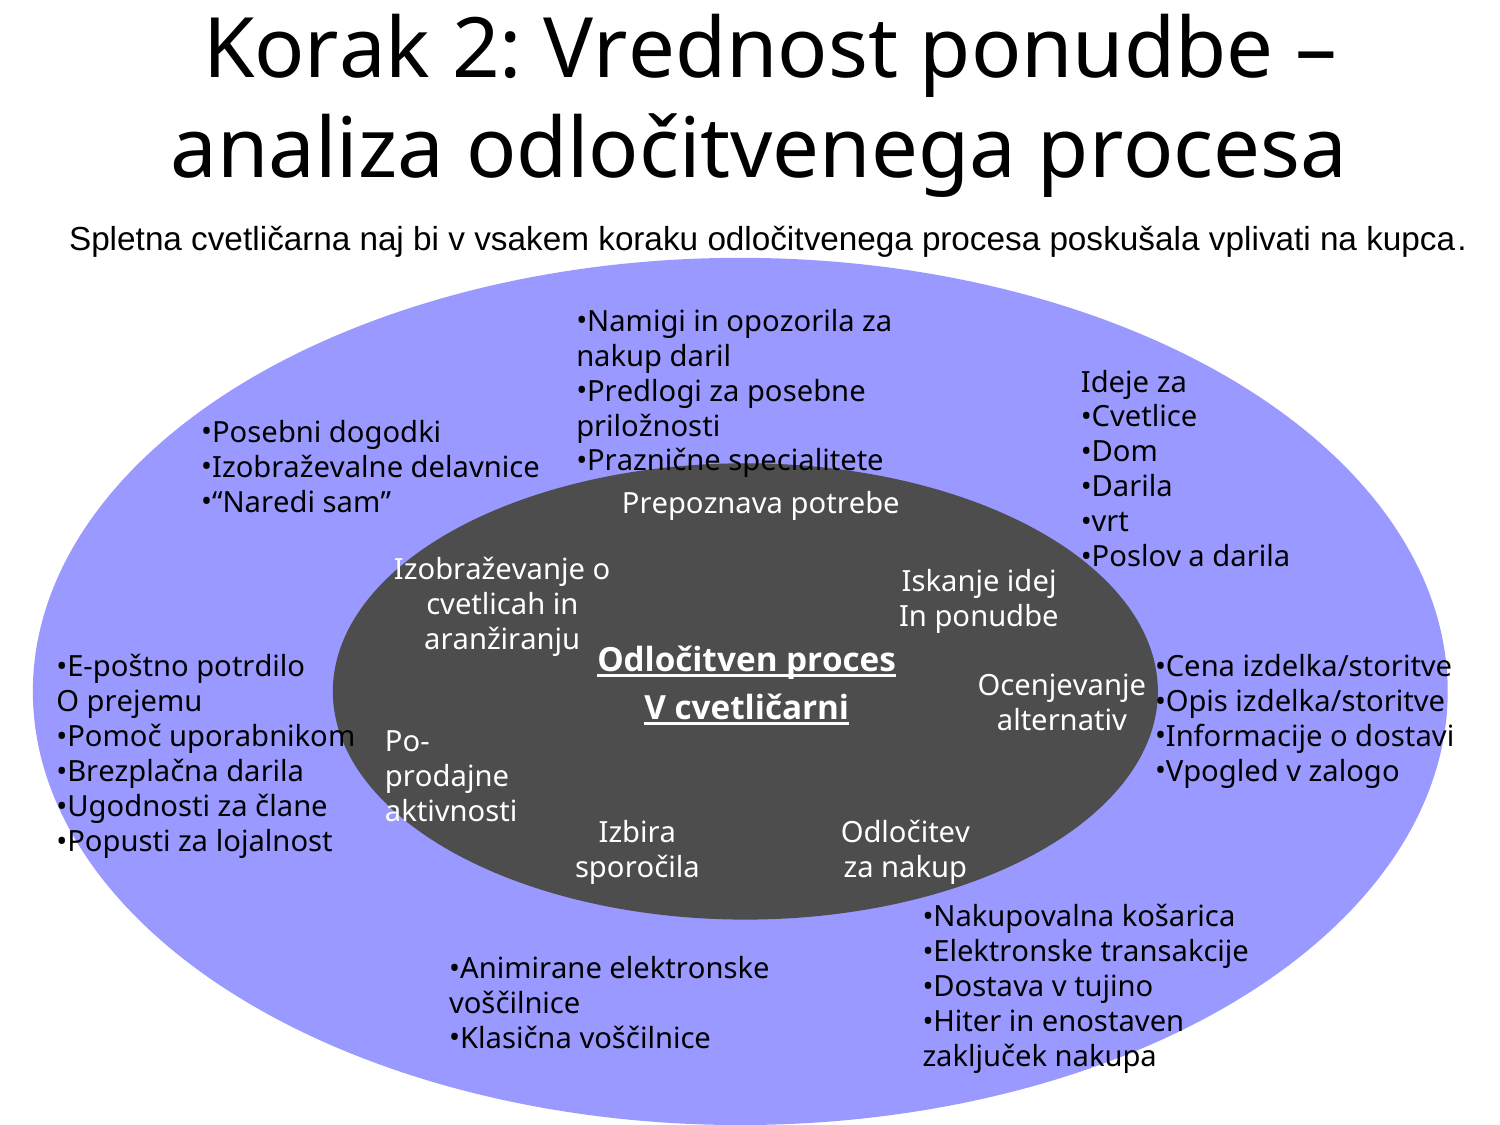

# Korak 2: Vrednost ponudbe – analiza odločitvenega procesa
Spletna cvetličarna naj bi v vsakem koraku odločitvenega procesa poskušala vplivati na kupca.
Namigi in opozorila za
nakup daril
Predlogi za posebne priložnosti
Praznične specialitete
Ideje za
Cvetlice
Dom
Darila
vrt
Poslov a darila
Posebni dogodki
Izobraževalne delavnice
“Naredi sam”
Prepoznava potrebe
Izobraževanje o
cvetlicah in aranžiranju
Iskanje idej
In ponudbe
Odločitven proces
V cvetličarni
Cena izdelka/storitve
Opis izdelka/storitve
Informacije o dostavi
Vpogled v zalogo
E-poštno potrdilo
O prejemu
Pomoč uporabnikom
Brezplačna darila
Ugodnosti za člane
Popusti za lojalnost
Ocenjevanje
alternativ
Po-prodajne aktivnosti
Izbira sporočila
Odločitev za nakup
Nakupovalna košarica
Elektronske transakcije
Dostava v tujino
Hiter in enostaven zaključek nakupa
Animirane elektronske
voščilnice
Klasična voščilnice